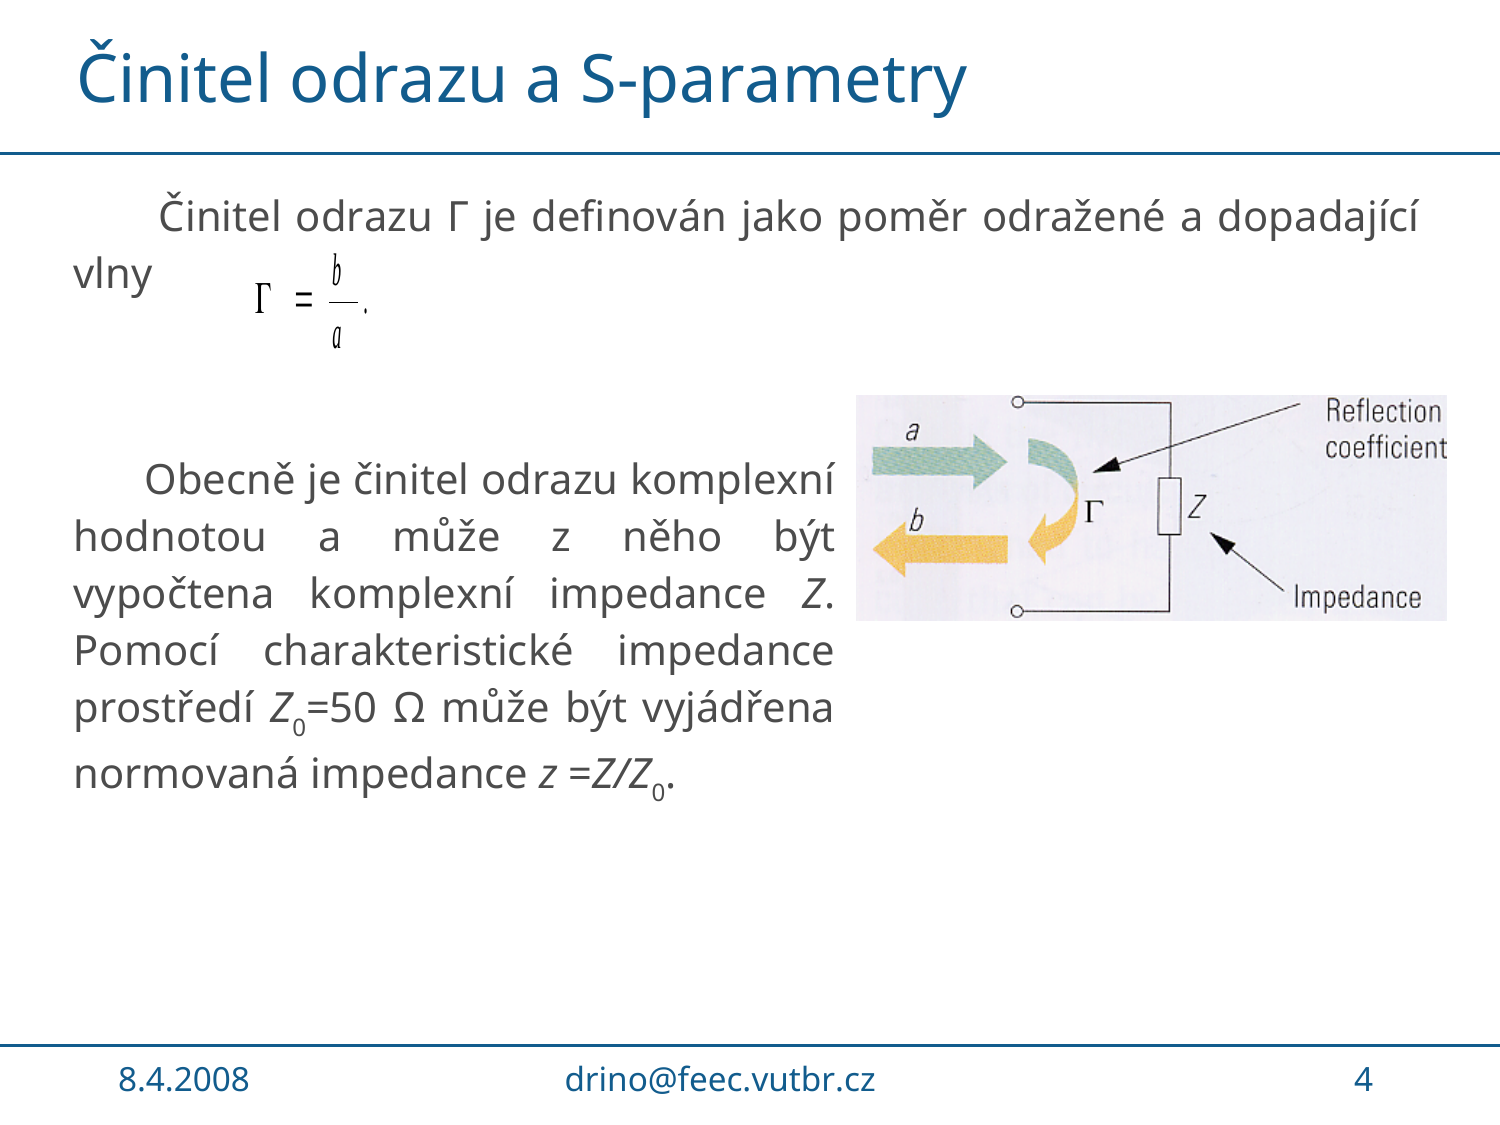

# Činitel odrazu a S-parametry
 Činitel odrazu Γ je definován jako poměr odražené a dopadající vlny
Obecně je činitel odrazu komplexní hodnotou a může z něho být vypočtena komplexní impedance Z. Pomocí charakteristické impedance prostředí Z0=50 Ω může být vyjádřena normovaná impedance z =Z/Z0.
8.4.2008
drino@feec.vutbr.cz